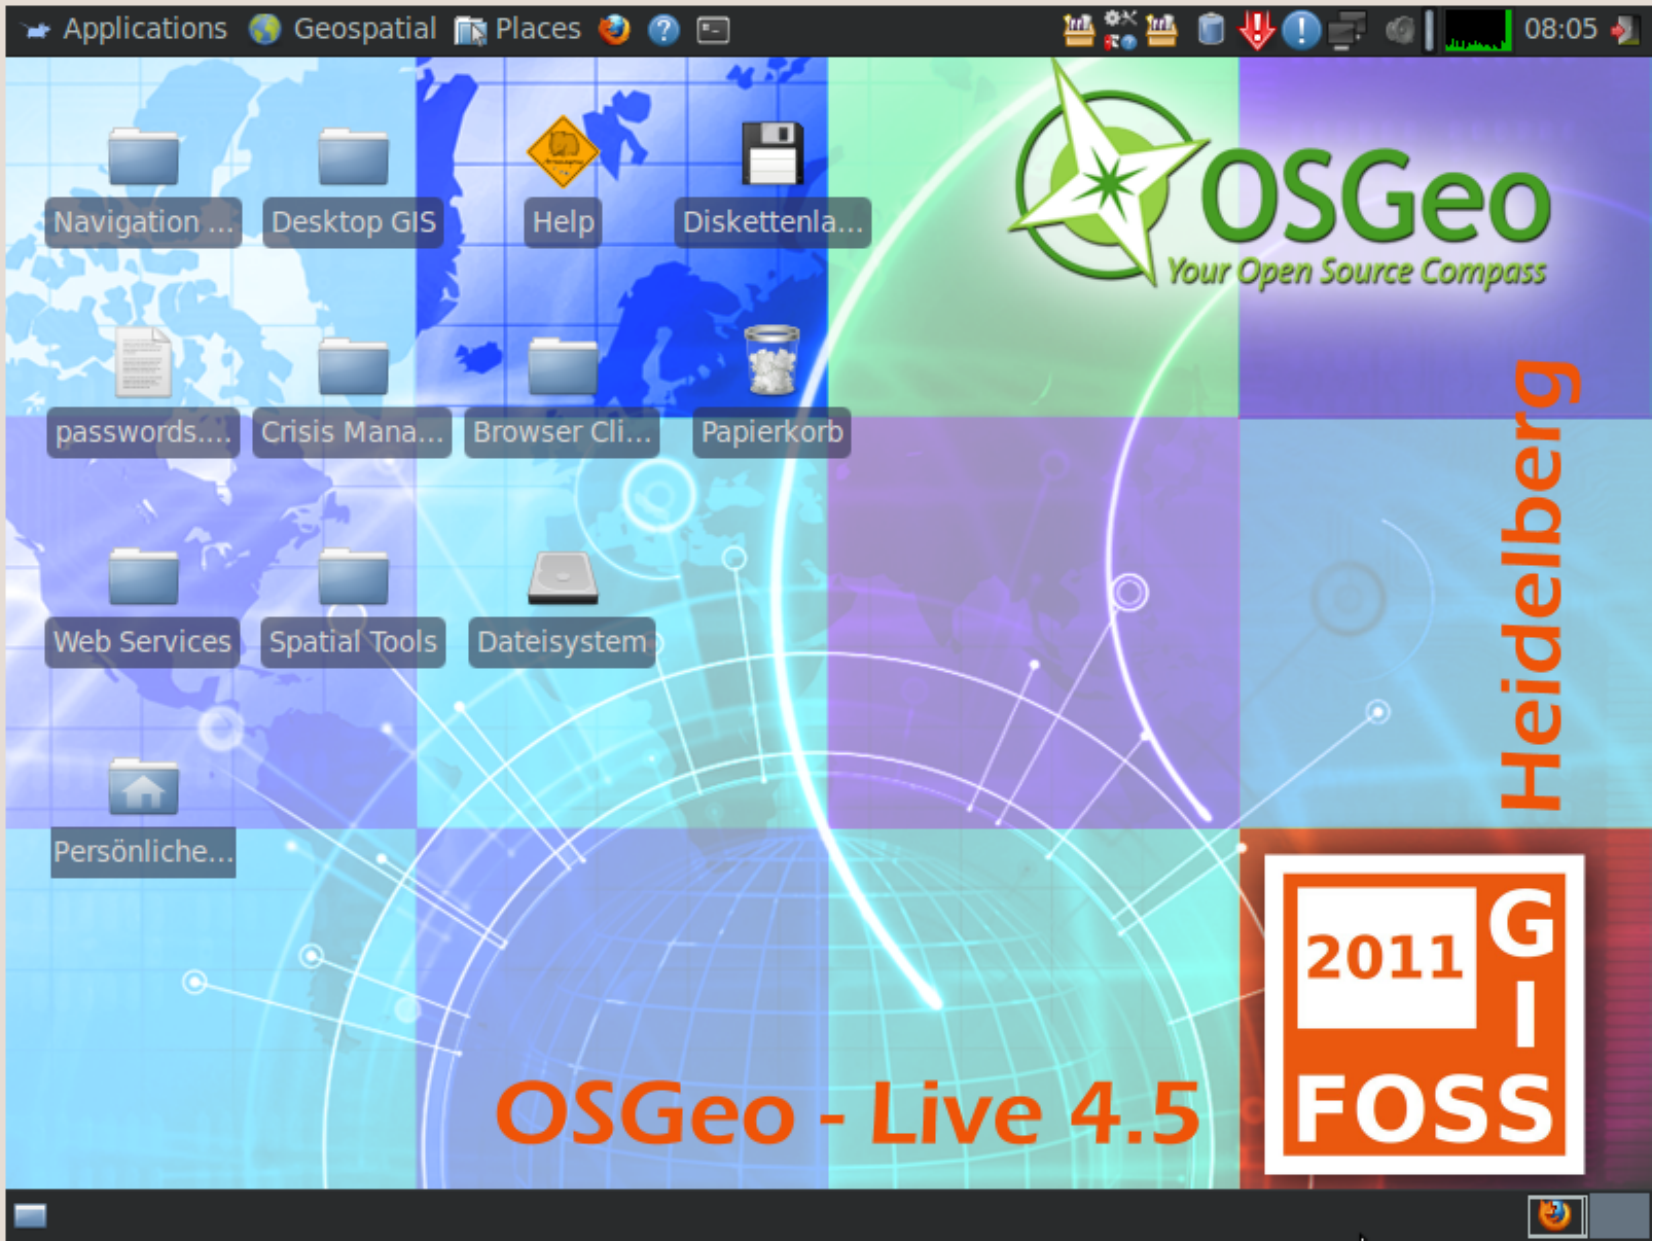

# OSGeo-Live 4.5 für die FOSSGIS 2011